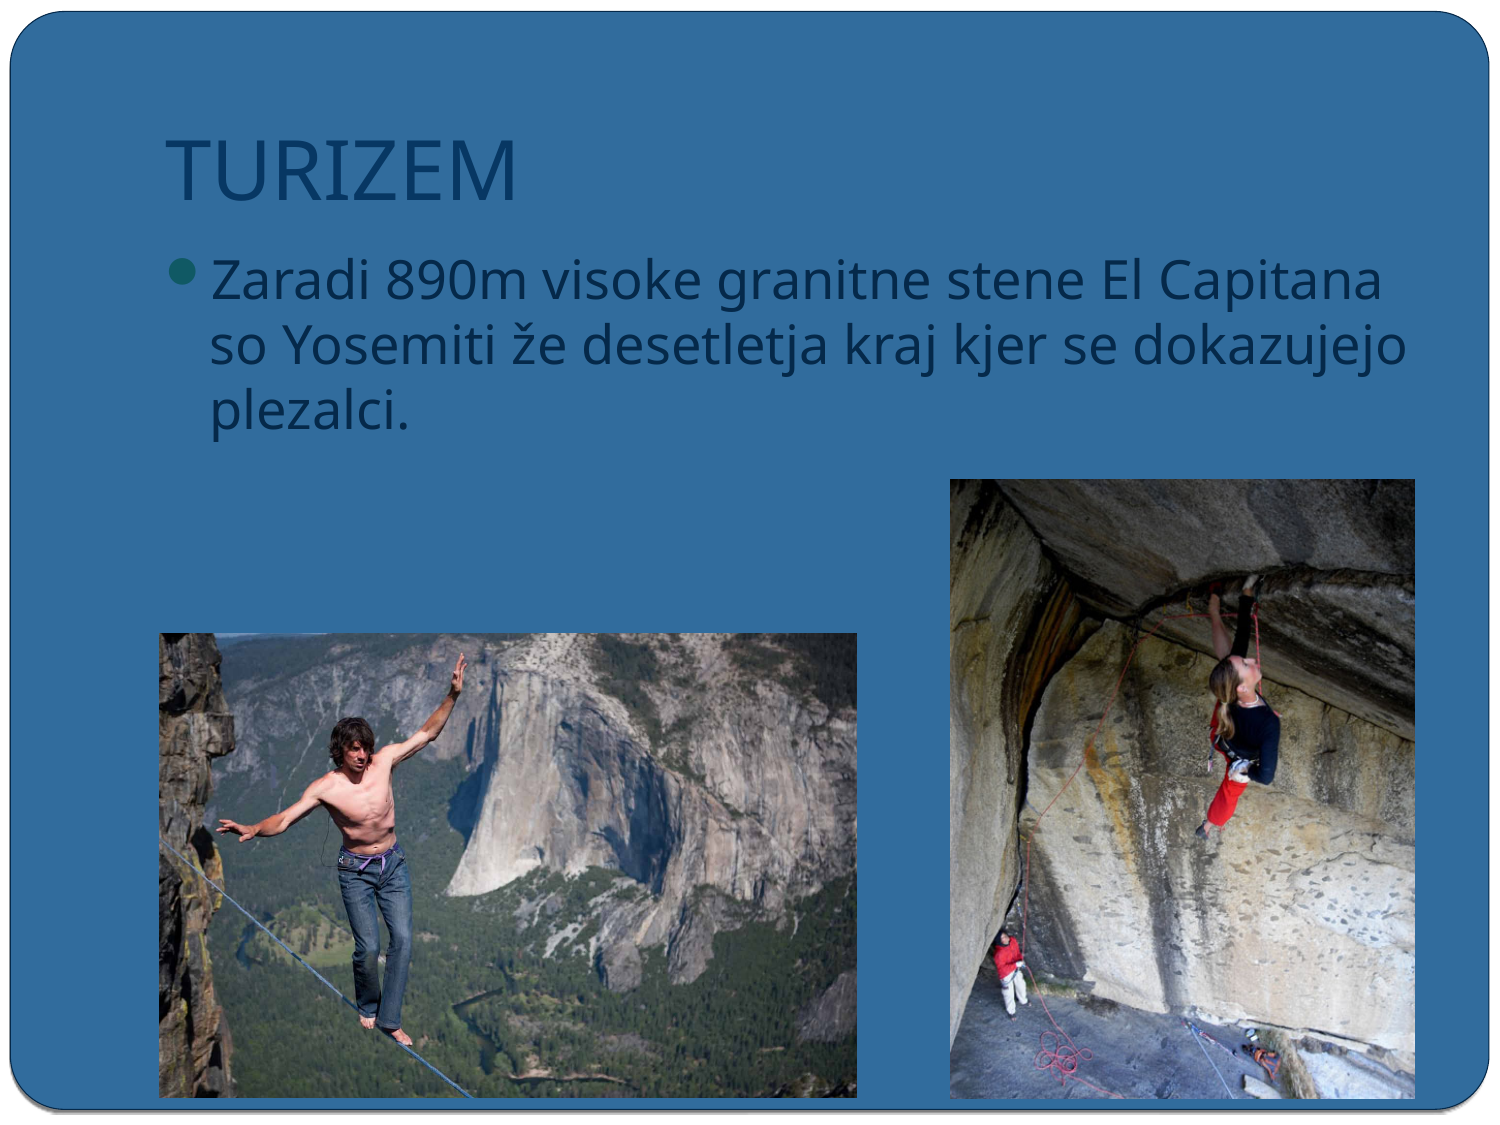

# TURIZEM
Zaradi 890m visoke granitne stene El Capitana so Yosemiti že desetletja kraj kjer se dokazujejo plezalci.